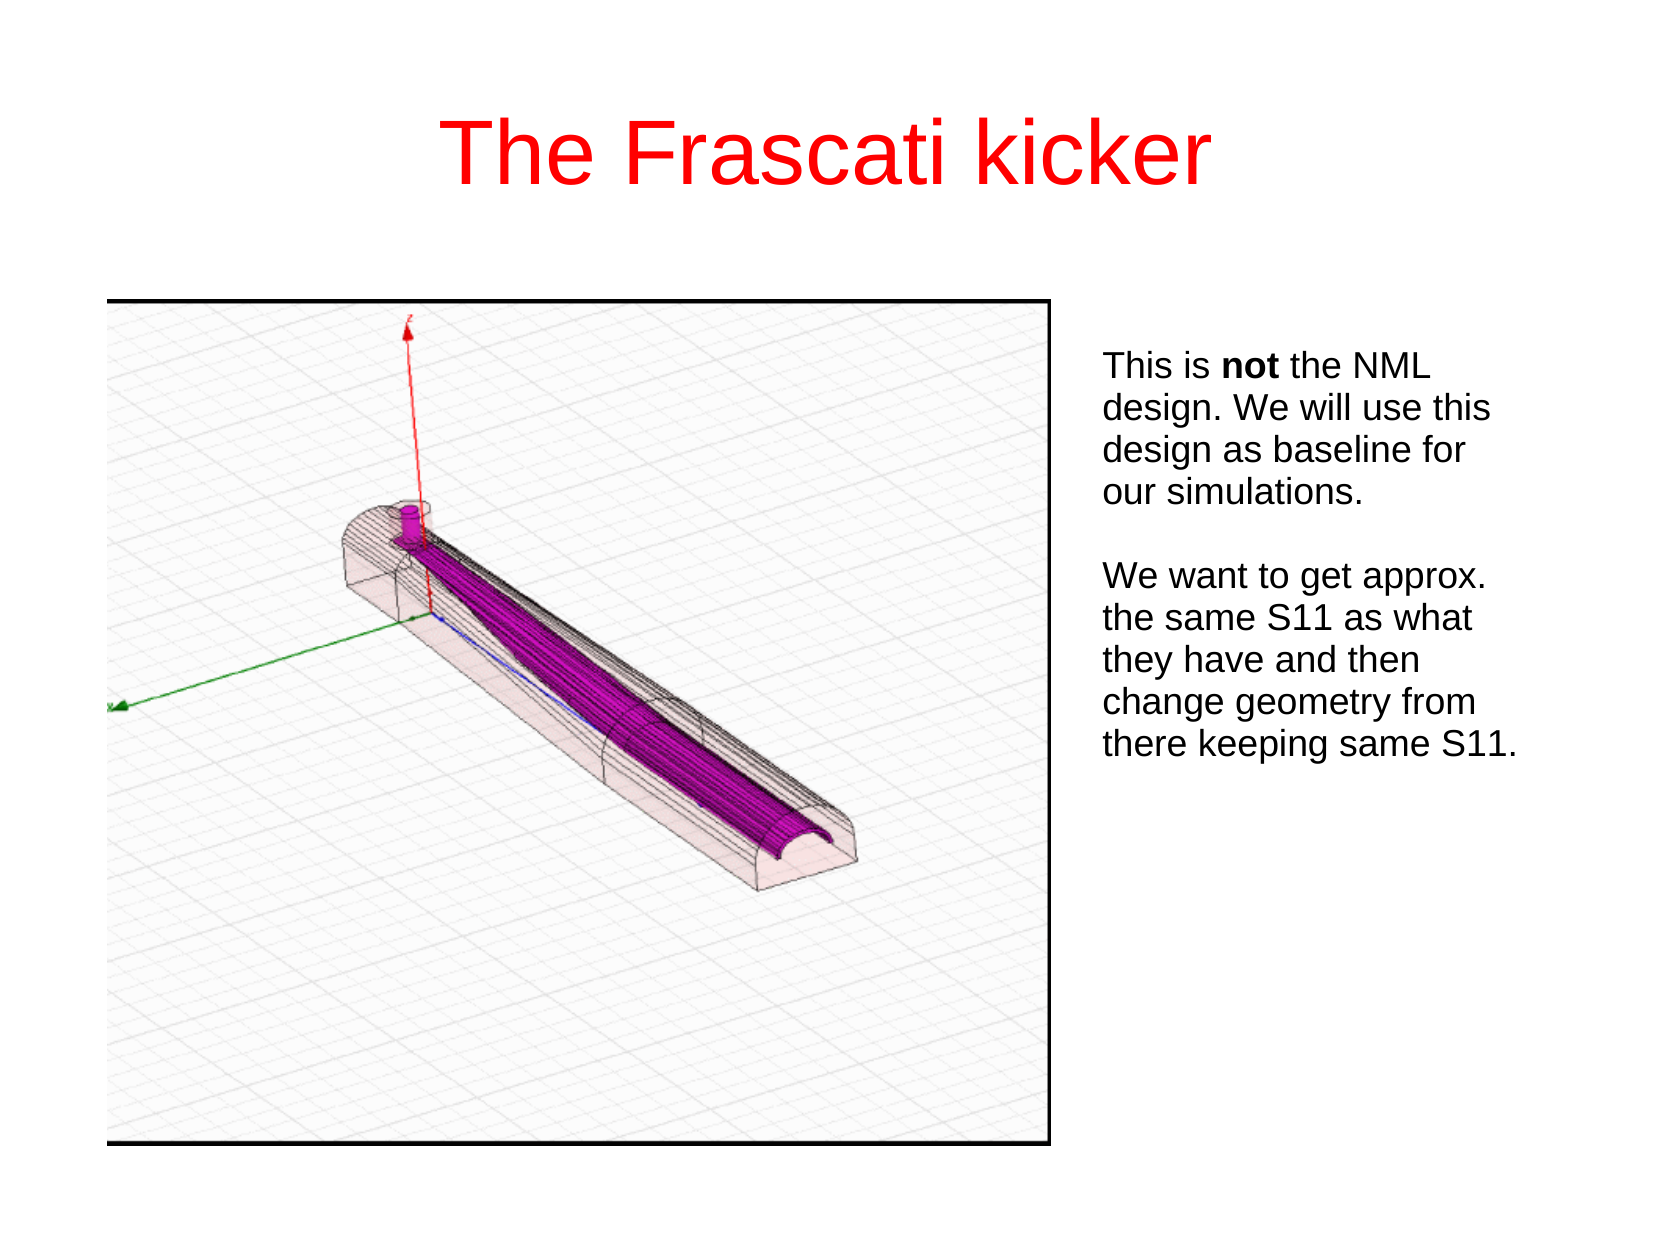

# The Frascati kicker
This is not the NML design. We will use this design as baseline for our simulations.
We want to get approx. the same S11 as what they have and then change geometry from there keeping same S11.